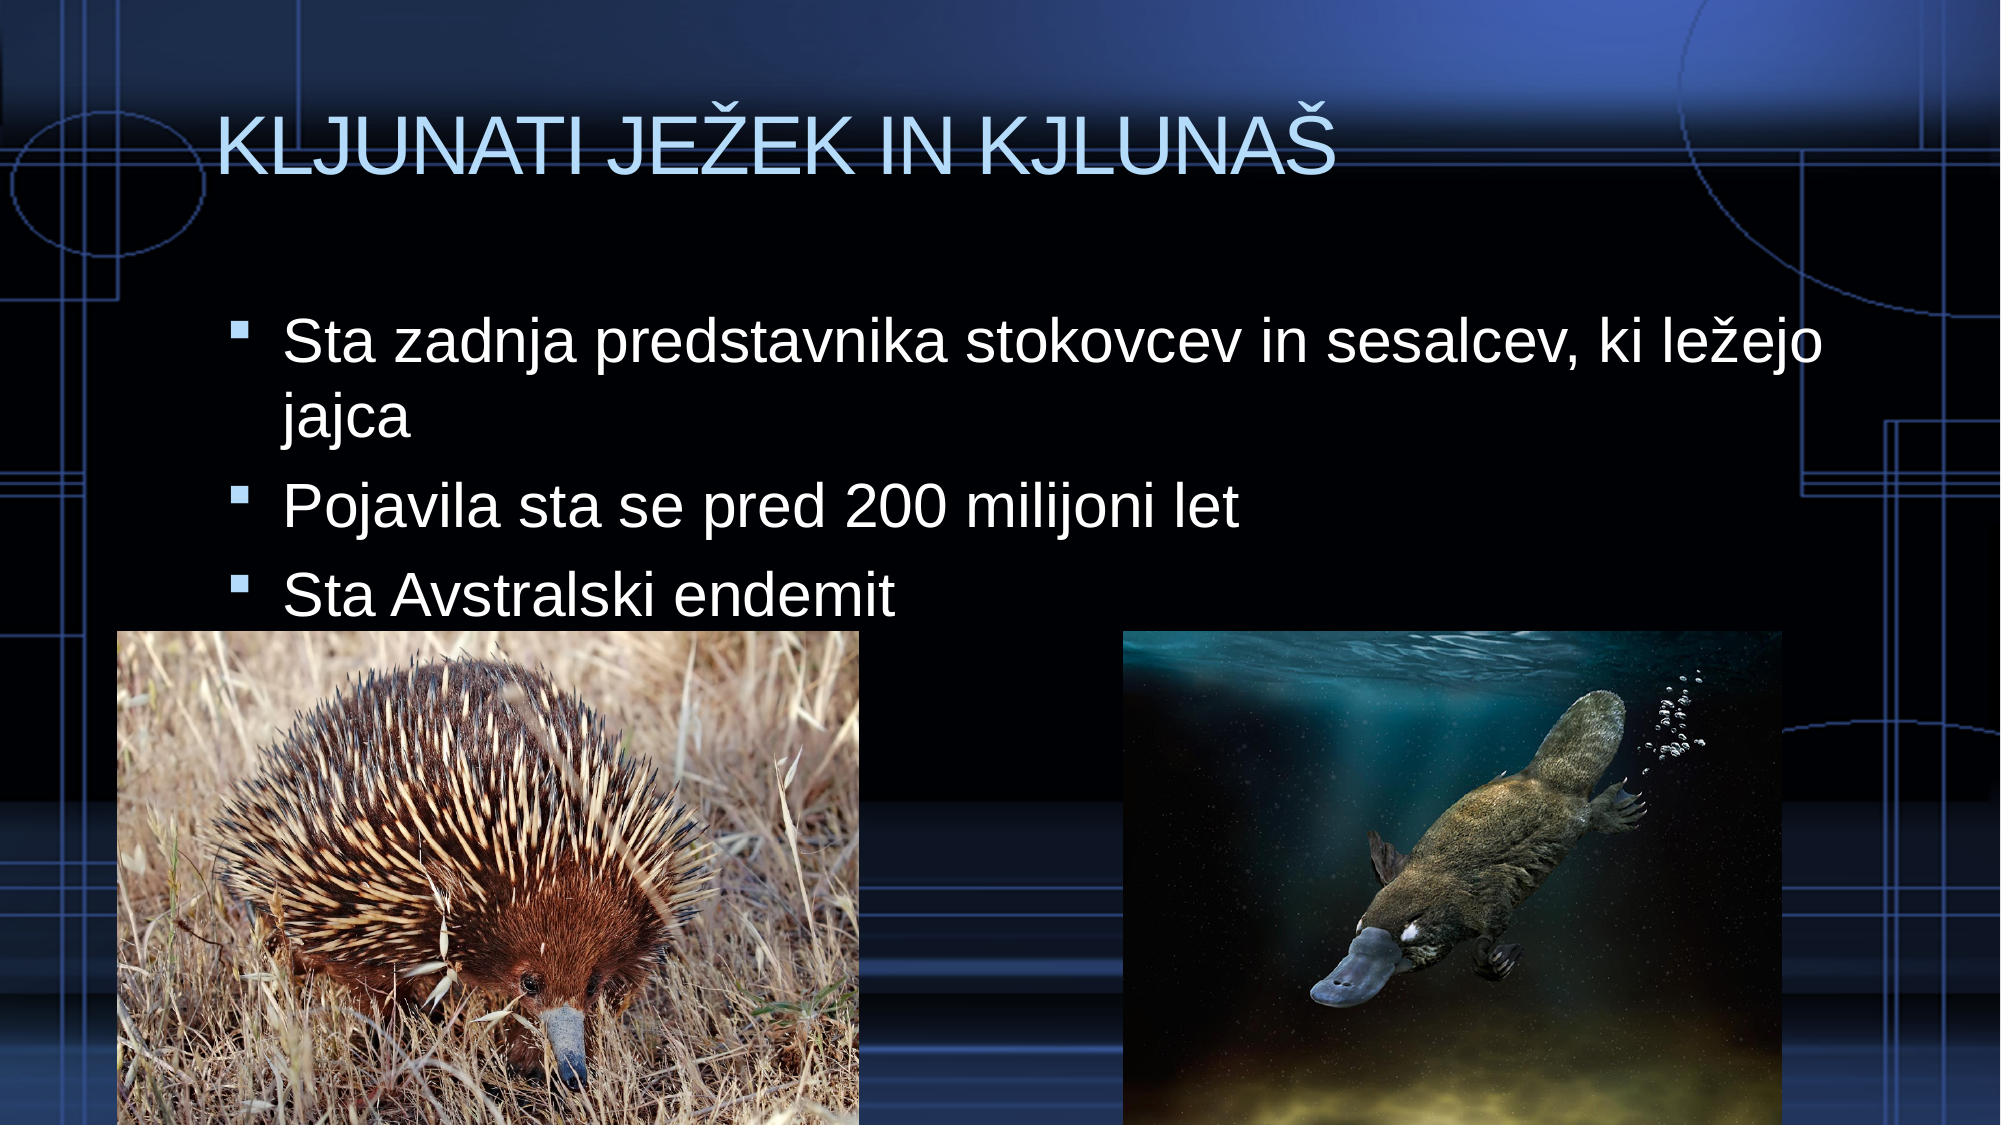

# KLJUNATI JEŽEK IN KJLUNAŠ
Sta zadnja predstavnika stokovcev in sesalcev, ki ležejo jajca
Pojavila sta se pred 200 milijoni let
Sta Avstralski endemit